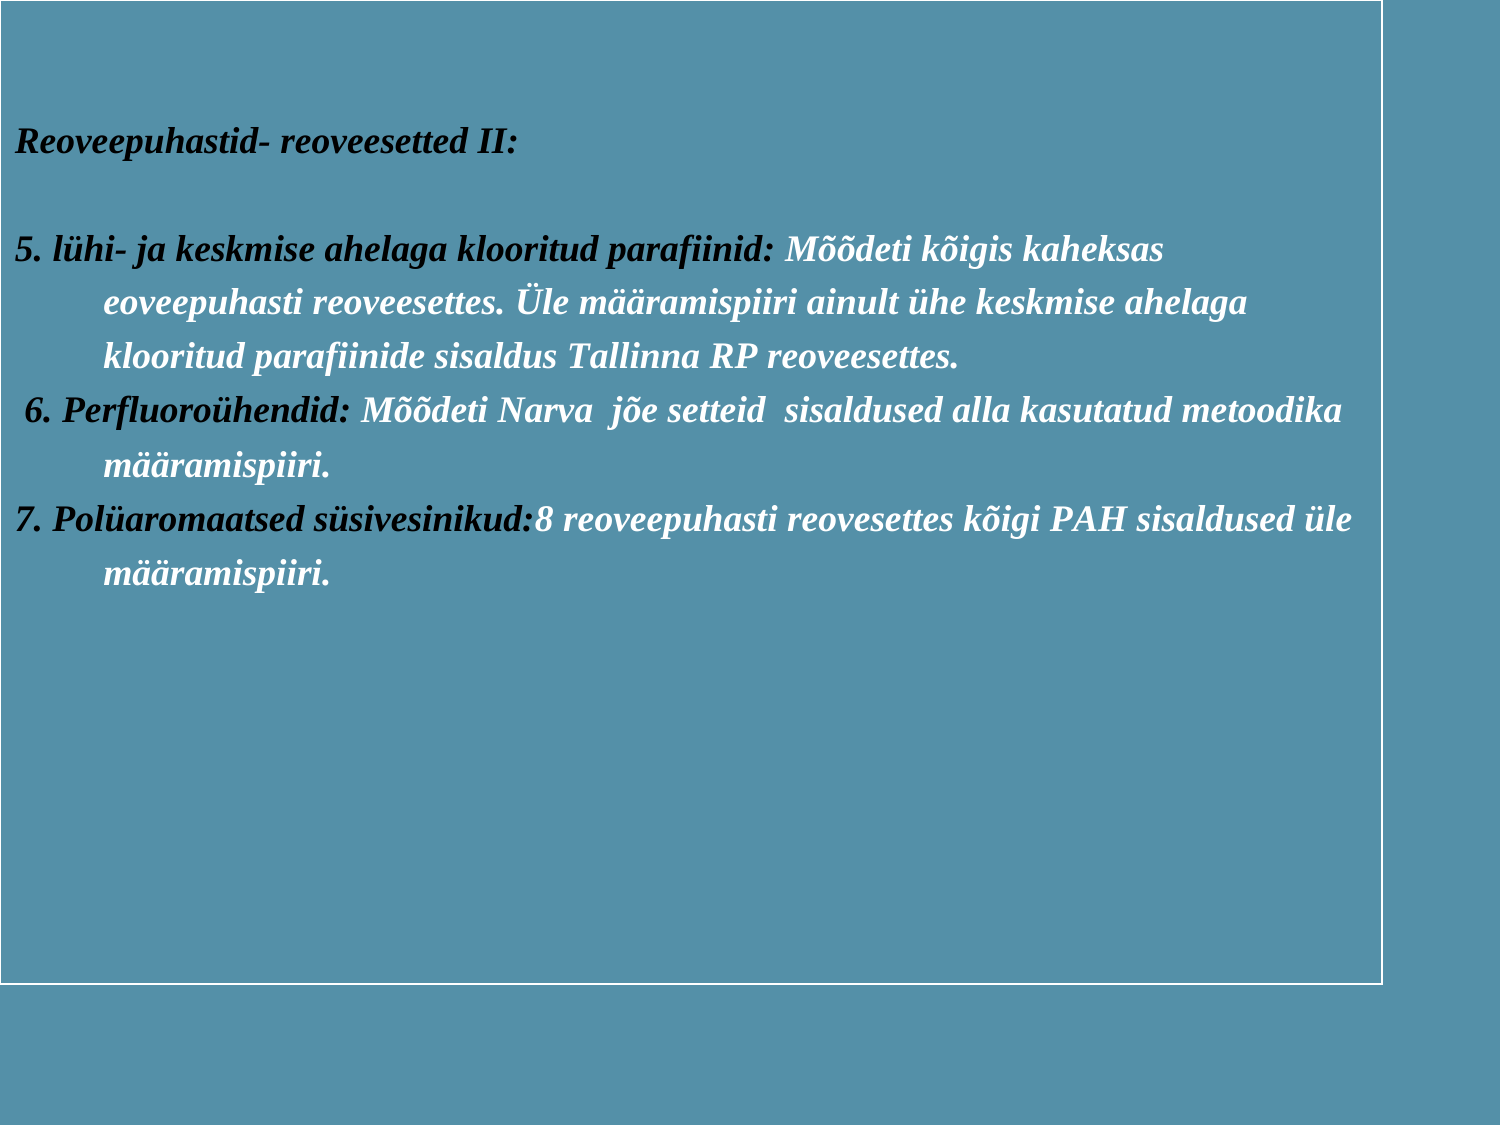

Reoveepuhastid- reoveesetted II:
5. lühi- ja keskmise ahelaga klooritud parafiinid: Mõõdeti kõigis kaheksas eoveepuhasti reoveesettes. Üle määramispiiri ainult ühe keskmise ahelaga klooritud parafiinide sisaldus Tallinna RP reoveesettes.
 6. Perfluoroühendid: Mõõdeti Narva jõe setteid sisaldused alla kasutatud metoodika määramispiiri.
7. Polüaromaatsed süsivesinikud:8 reoveepuhasti reovesettes kõigi PAH sisaldused üle määramispiiri.